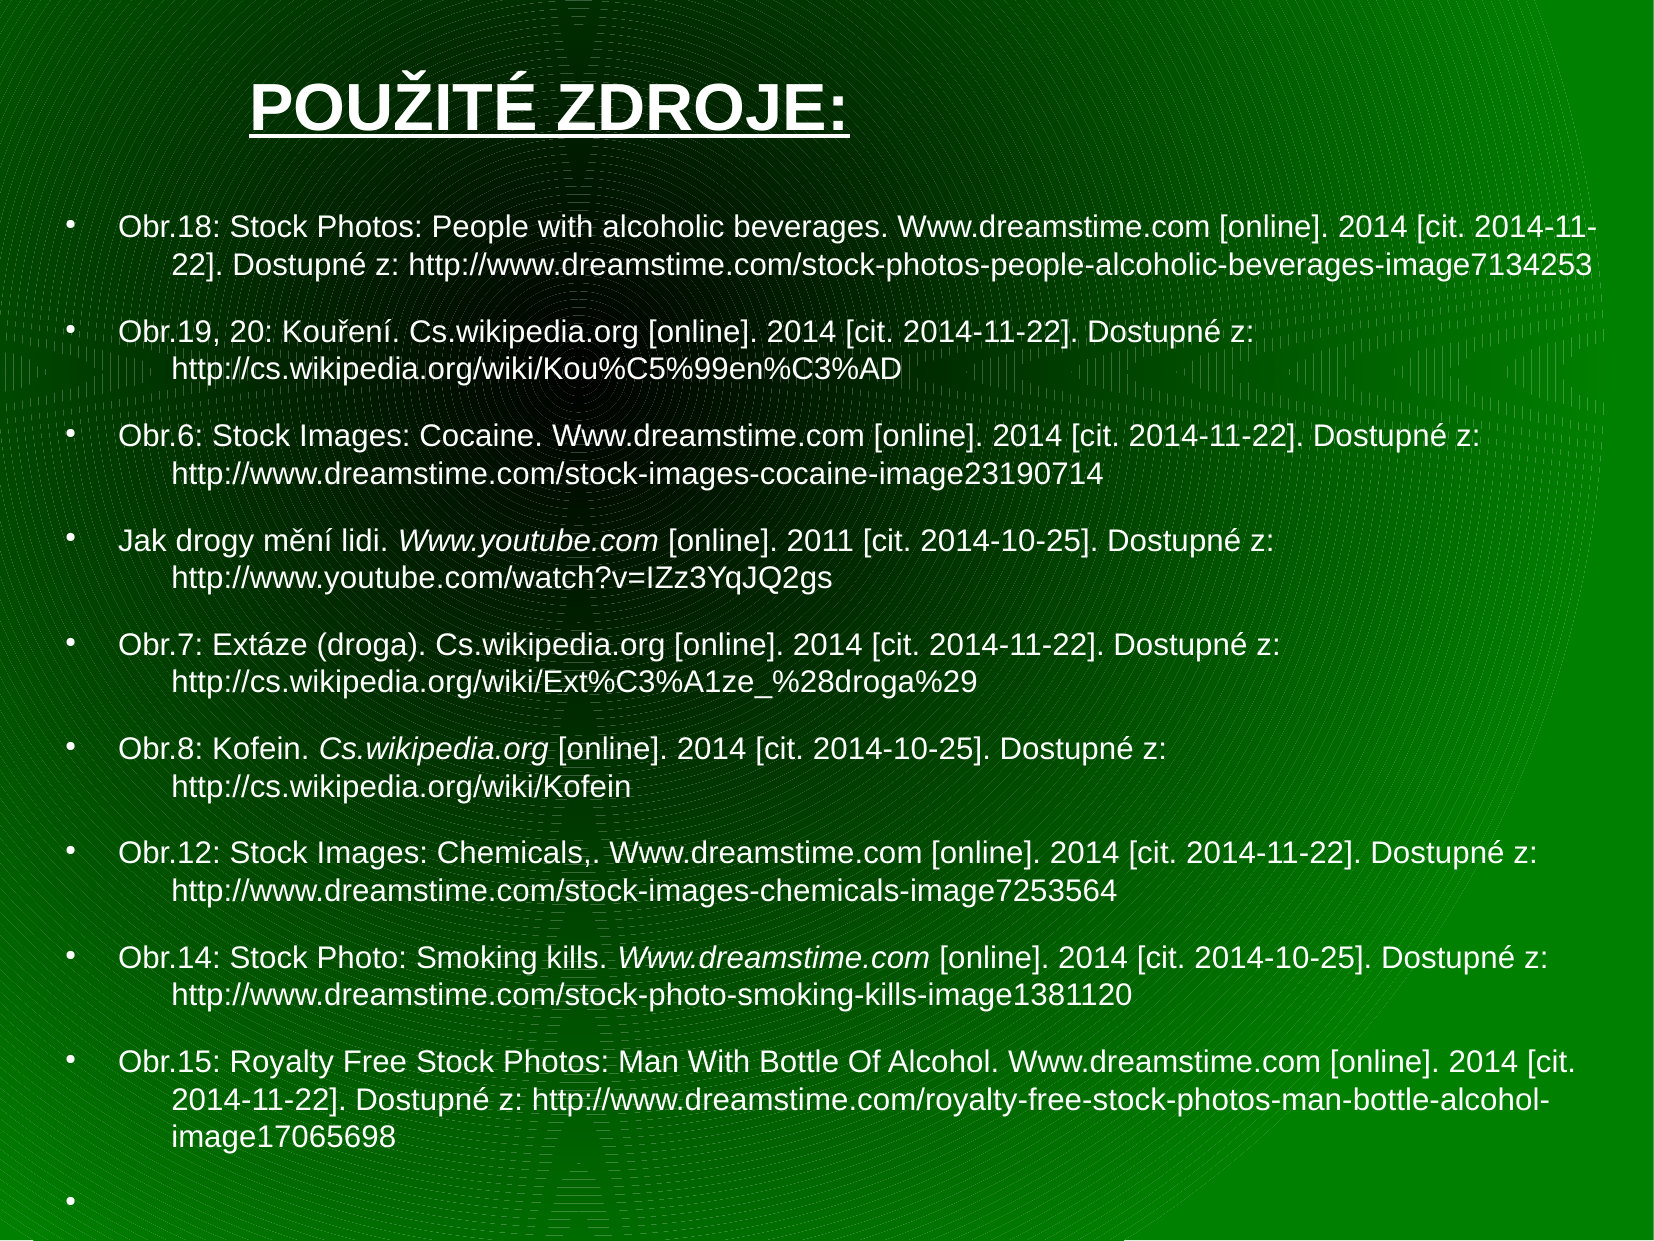

# POUŽITÉ ZDROJE:
Obr.18: Stock Photos: People with alcoholic beverages. Www.dreamstime.com [online]. 2014 [cit. 2014-11-22]. Dostupné z: http://www.dreamstime.com/stock-photos-people-alcoholic-beverages-image7134253
Obr.19, 20: Kouření. Cs.wikipedia.org [online]. 2014 [cit. 2014-11-22]. Dostupné z: http://cs.wikipedia.org/wiki/Kou%C5%99en%C3%AD
Obr.6: Stock Images: Cocaine. Www.dreamstime.com [online]. 2014 [cit. 2014-11-22]. Dostupné z: http://www.dreamstime.com/stock-images-cocaine-image23190714
Jak drogy mění lidi. Www.youtube.com [online]. 2011 [cit. 2014-10-25]. Dostupné z: http://www.youtube.com/watch?v=IZz3YqJQ2gs
Obr.7: Extáze (droga). Cs.wikipedia.org [online]. 2014 [cit. 2014-11-22]. Dostupné z: http://cs.wikipedia.org/wiki/Ext%C3%A1ze_%28droga%29
Obr.8: Kofein. Cs.wikipedia.org [online]. 2014 [cit. 2014-10-25]. Dostupné z: http://cs.wikipedia.org/wiki/Kofein
Obr.12: Stock Images: Chemicals,. Www.dreamstime.com [online]. 2014 [cit. 2014-11-22]. Dostupné z: http://www.dreamstime.com/stock-images-chemicals-image7253564
Obr.14: Stock Photo: Smoking kills. Www.dreamstime.com [online]. 2014 [cit. 2014-10-25]. Dostupné z: http://www.dreamstime.com/stock-photo-smoking-kills-image1381120
Obr.15: Royalty Free Stock Photos: Man With Bottle Of Alcohol. Www.dreamstime.com [online]. 2014 [cit. 2014-11-22]. Dostupné z: http://www.dreamstime.com/royalty-free-stock-photos-man-bottle-alcohol-image17065698